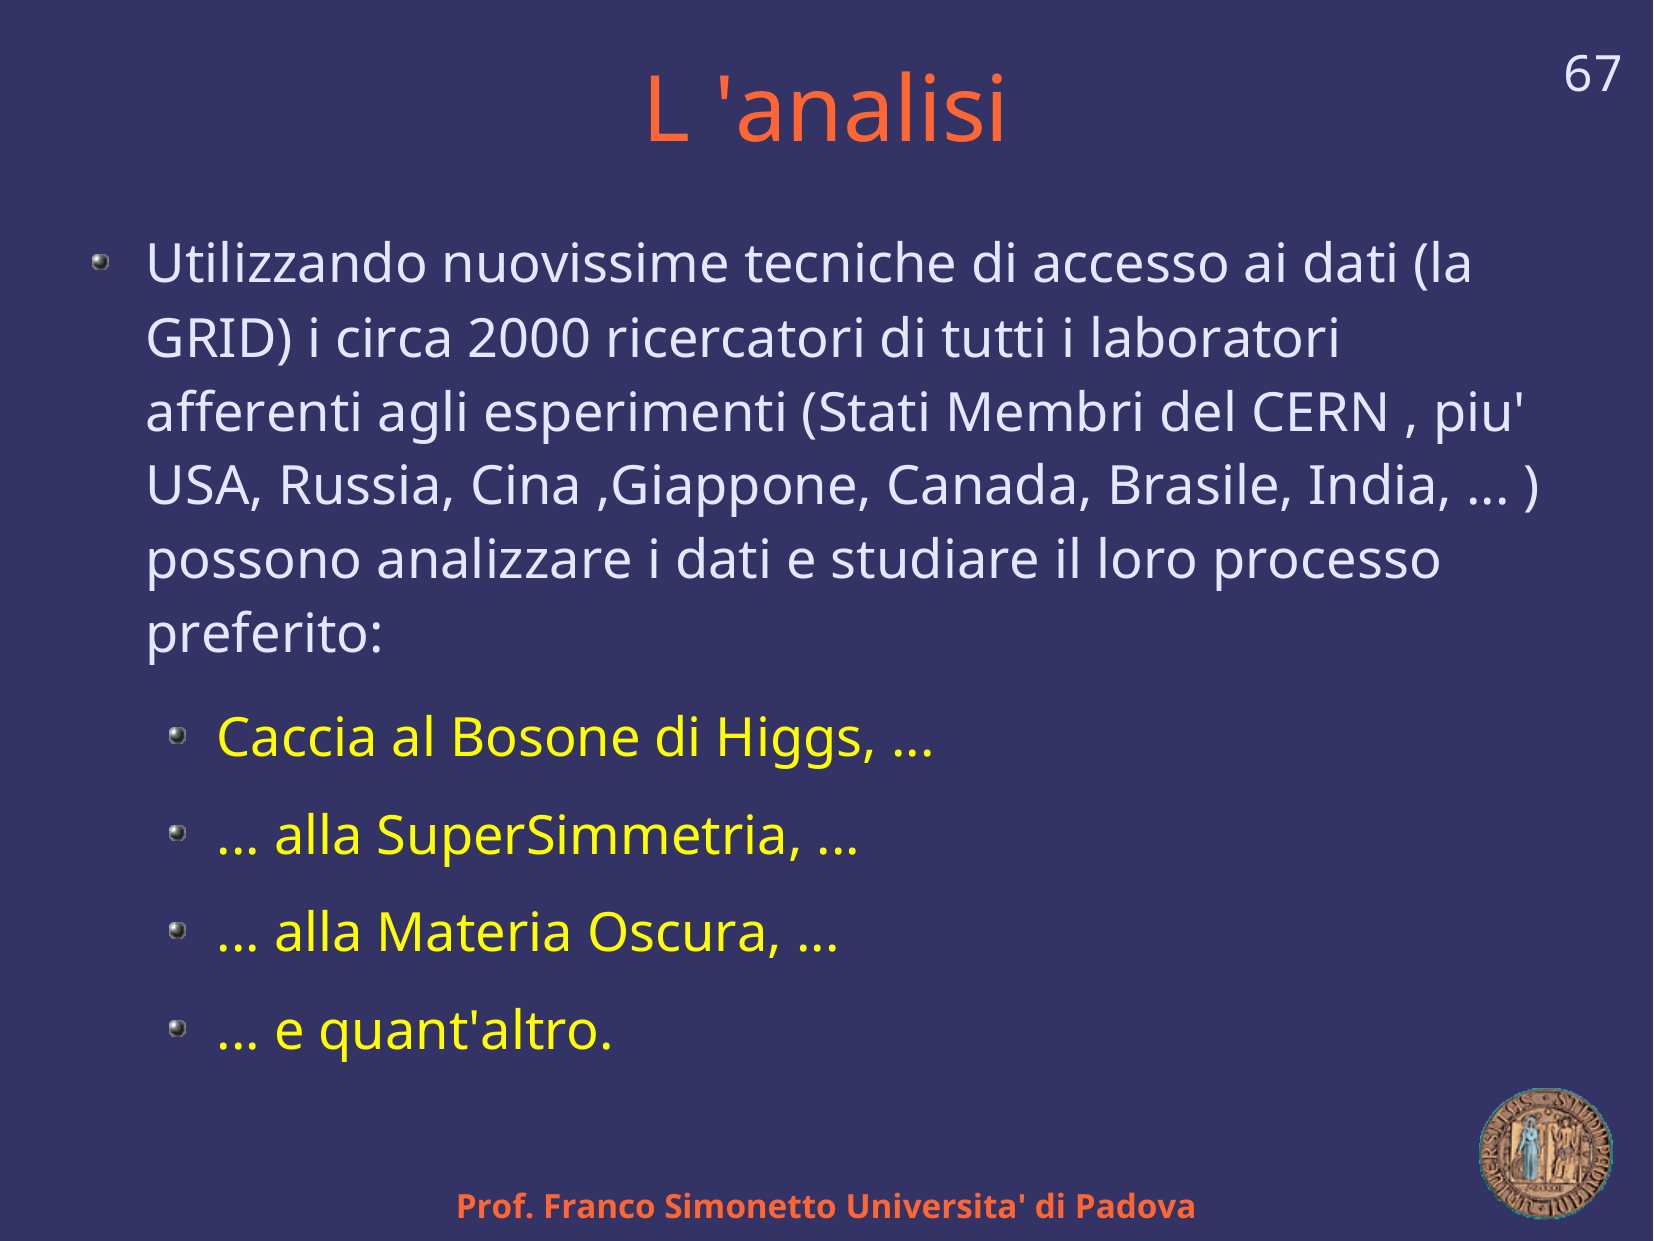

67
# L 'analisi
Utilizzando nuovissime tecniche di accesso ai dati (la GRID) i circa 2000 ricercatori di tutti i laboratori afferenti agli esperimenti (Stati Membri del CERN , piu' USA, Russia, Cina ,Giappone, Canada, Brasile, India, ... ) possono analizzare i dati e studiare il loro processo preferito:
Caccia al Bosone di Higgs, ...
... alla SuperSimmetria, ...
... alla Materia Oscura, ...
... e quant'altro.